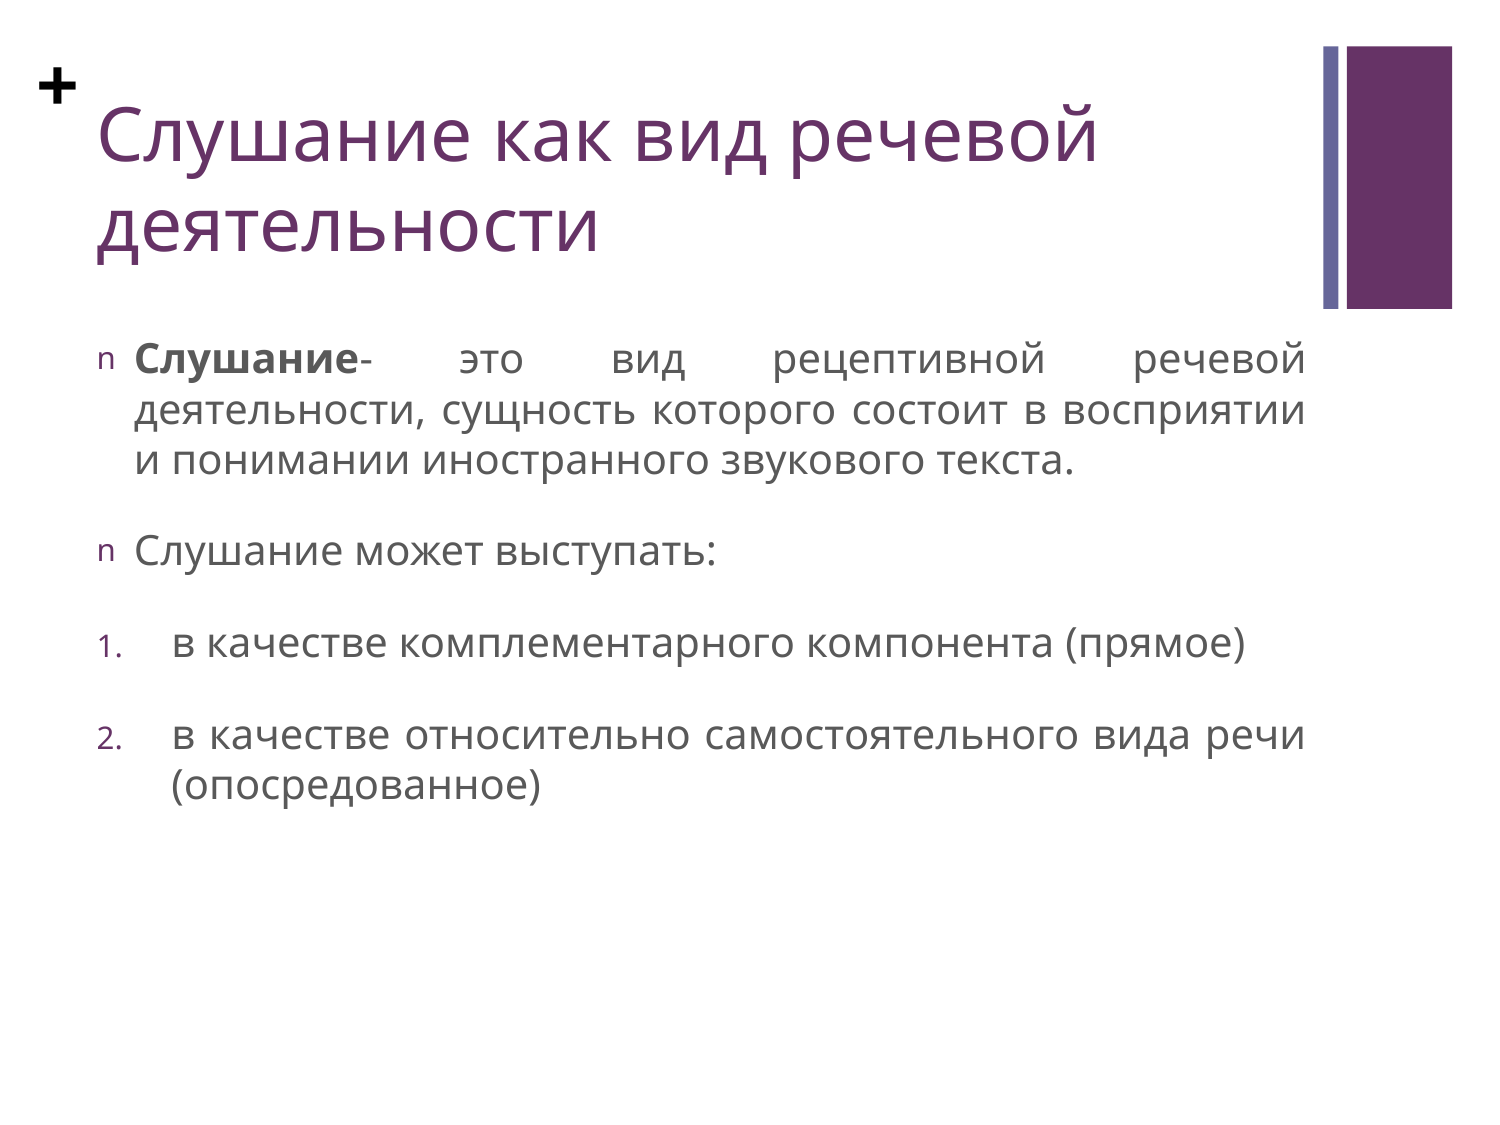

# Слушание как вид речевой деятельности
Слушание- это вид рецептивной речевой деятельности, сущность которого состоит в восприятии и понимании иностранного звукового текста.
Слушание может выступать:
в качестве комплементарного компонента (прямое)
в качестве относительно самостоятельного вида речи (опосредованное)